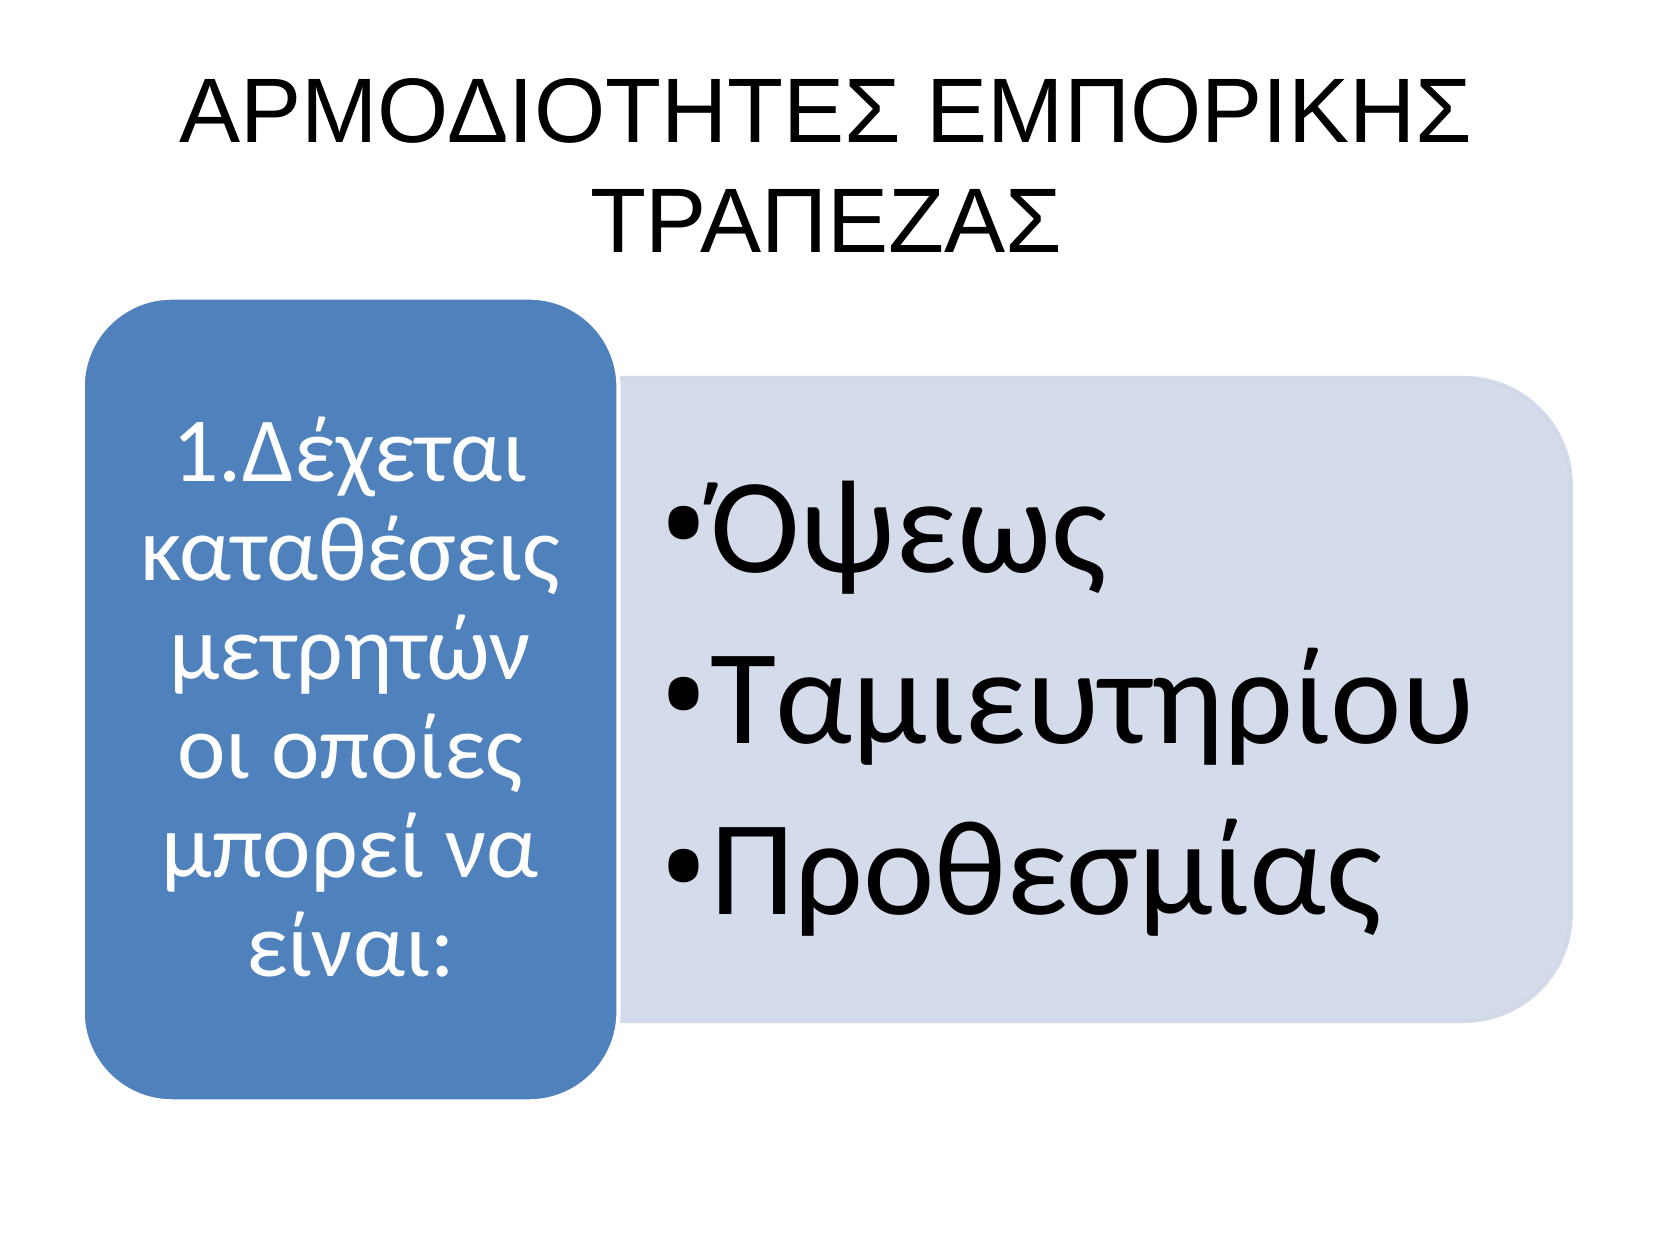

# ΑΡΜΟΔΙΟΤΗΤΕΣ ΕΜΠΟΡΙΚΗΣ ΤΡΑΠΕΖΑΣ
1.Δέχεται καταθέσεις μετρητών οι οποίες μπορεί να είναι:
Όψεως
Ταμιευτηρίου
Προθεσμίας